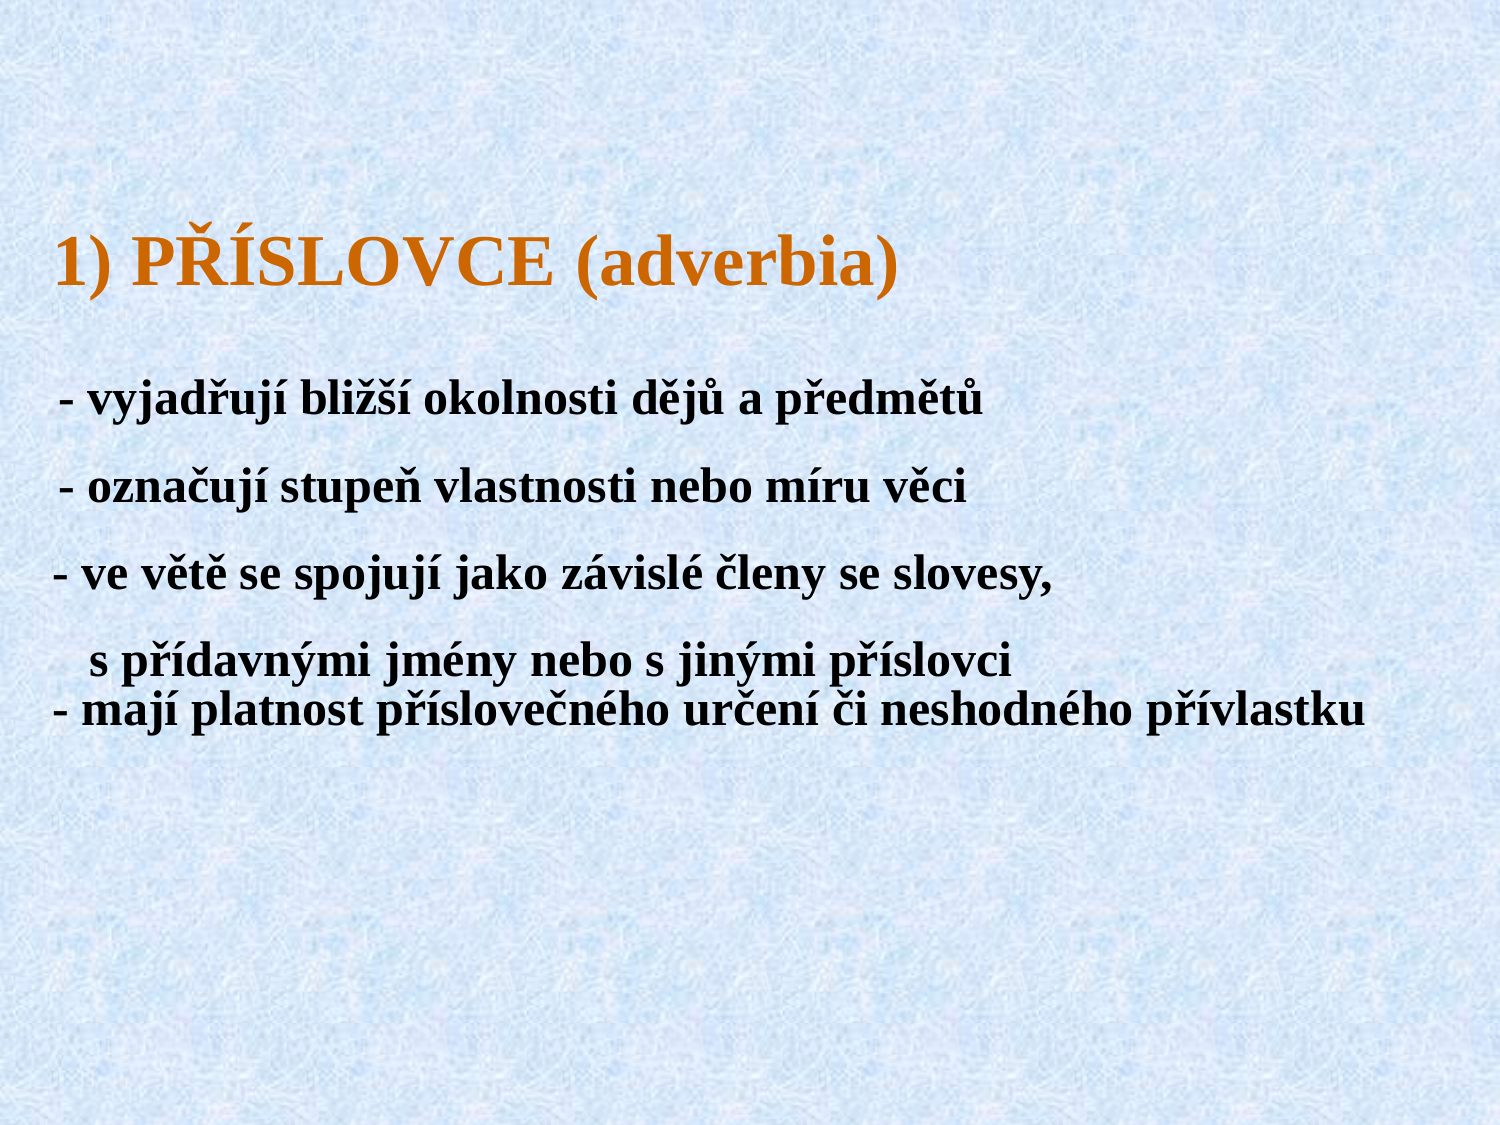

- mají platnost příslovečného určení či neshodného přívlastku
1) PŘÍSLOVCE (adverbia)
- vyjadřují bližší okolnosti dějů a předmětů
- označují stupeň vlastnosti nebo míru věci
- ve větě se spojují jako závislé členy se slovesy,
 s přídavnými jmény nebo s jinými příslovci